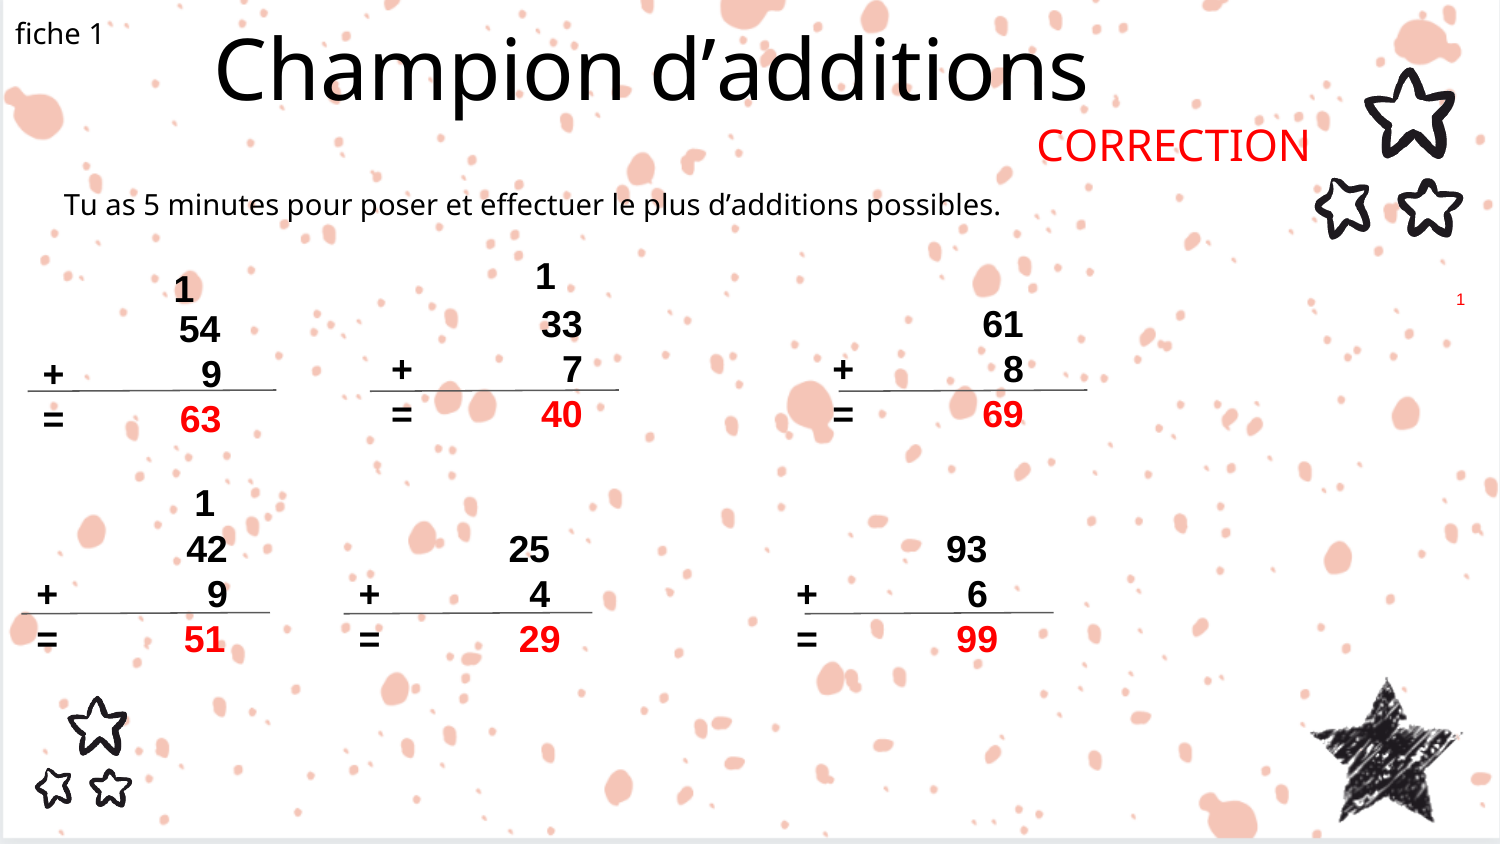

fiche 1
Champion d’additions
CORRECTION
Tu as 5 minutes pour poser et effectuer le plus d’additions possibles.
1
1
1
 		33
+ 		 7
= 		40
 		61
+ 		 8
= 		69
 54
+ 	 9
= 63
1
 		42
+ 		 9
= 51
 		25
+ 		 4
= 		 29
 		93
+ 		 6
= 		 99